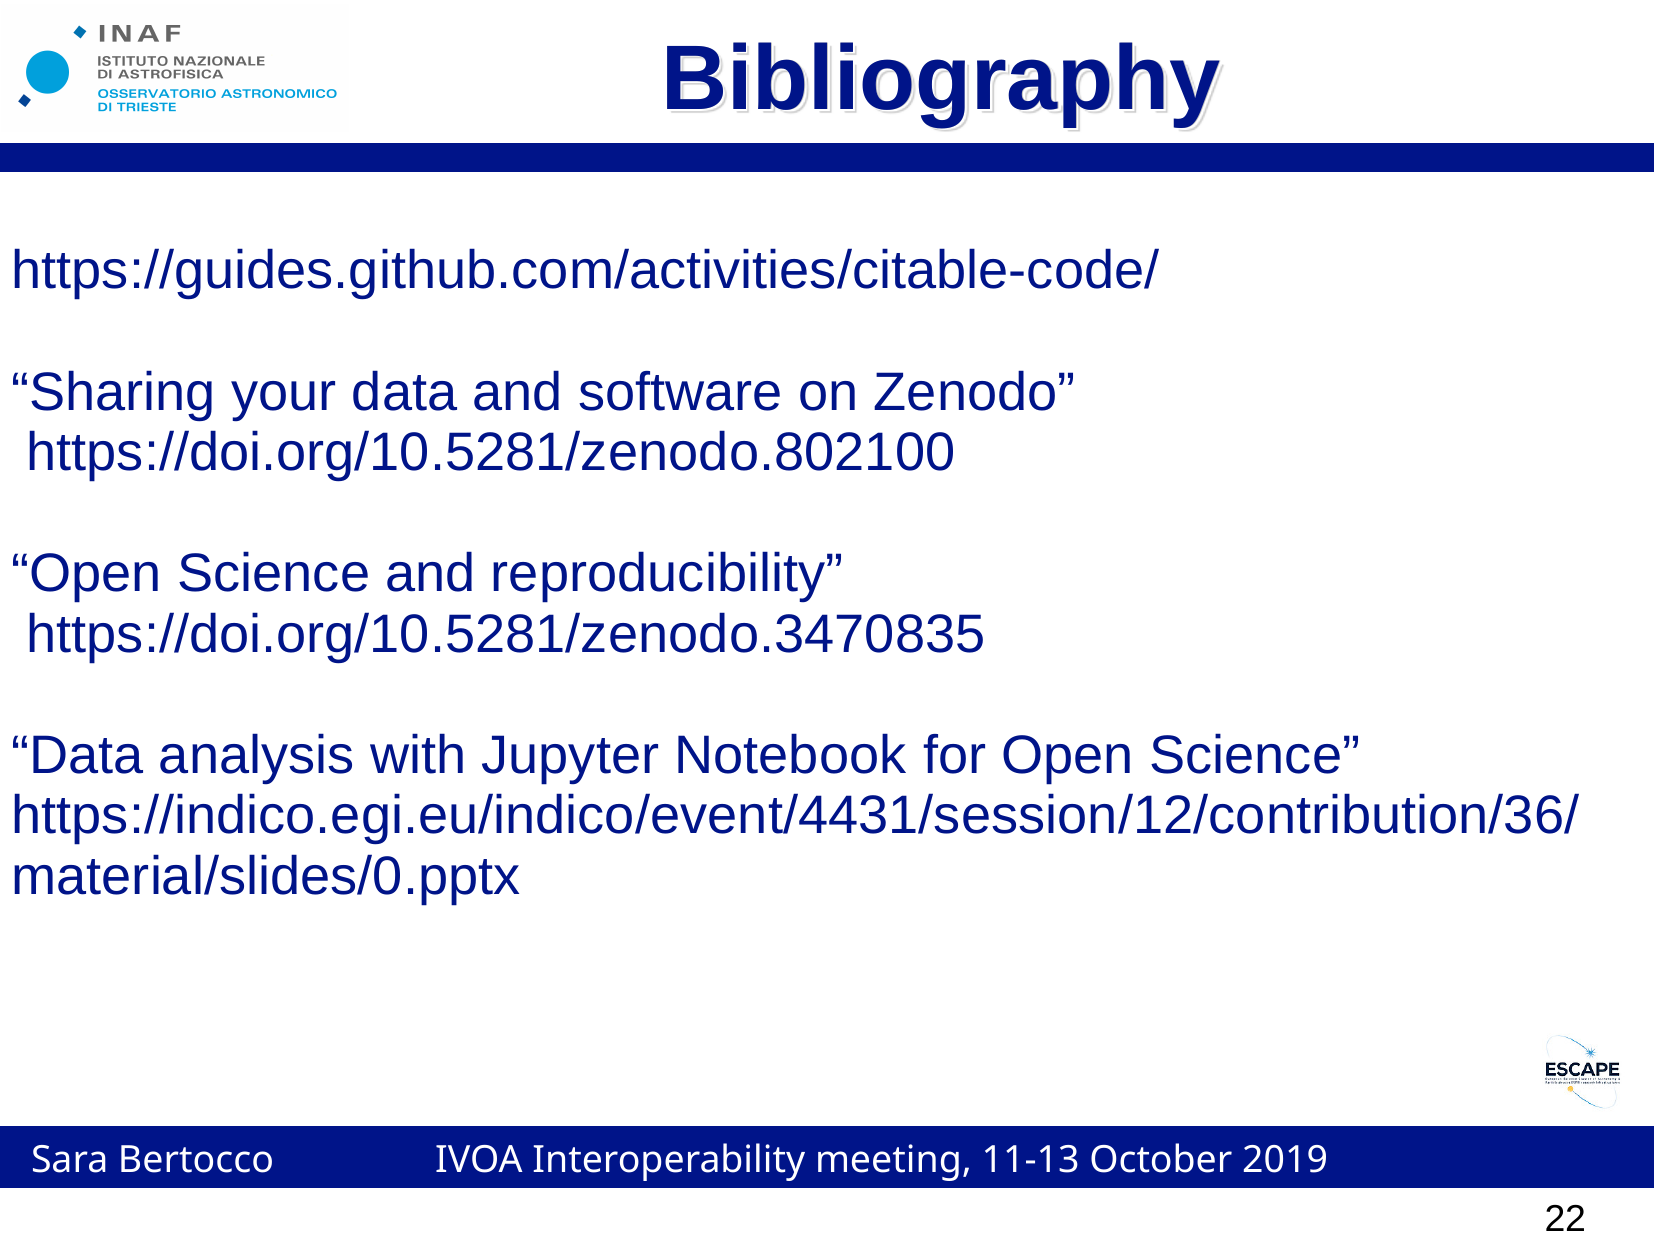

# Bibliography
https://guides.github.com/activities/citable-code/
“Sharing your data and software on Zenodo”
 https://doi.org/10.5281/zenodo.802100
“Open Science and reproducibility”
 https://doi.org/10.5281/zenodo.3470835
“Data analysis with Jupyter Notebook for Open Science”
https://indico.egi.eu/indico/event/4431/session/12/contribution/36/material/slides/0.pptx
Sara Bertocco		 IVOA Interoperability meeting, 11-13 October 2019